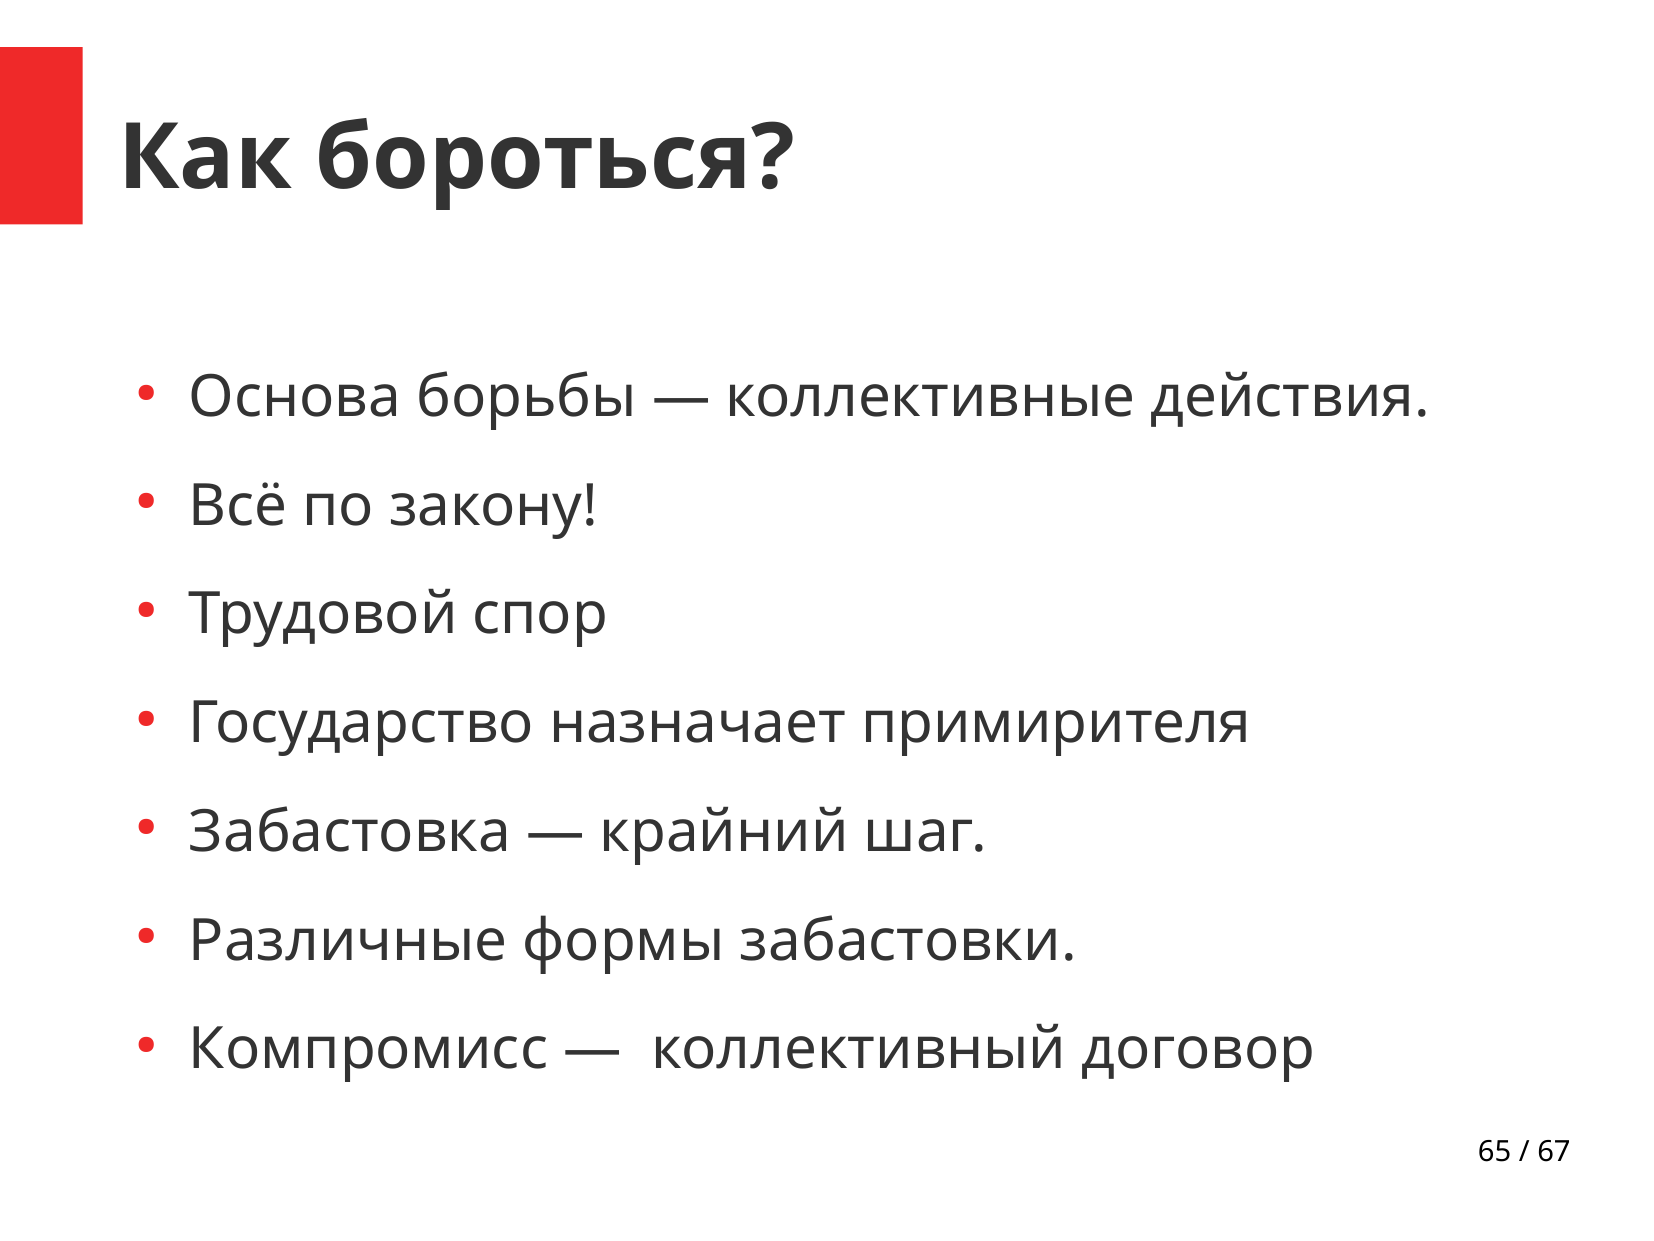

# Как бороться?
Основа борьбы — коллективные действия.
Всё по закону!
Трудовой спор
Государство назначает примирителя
Забастовка — крайний шаг.
Различные формы забастовки.
Компромисс — коллективный договор
65